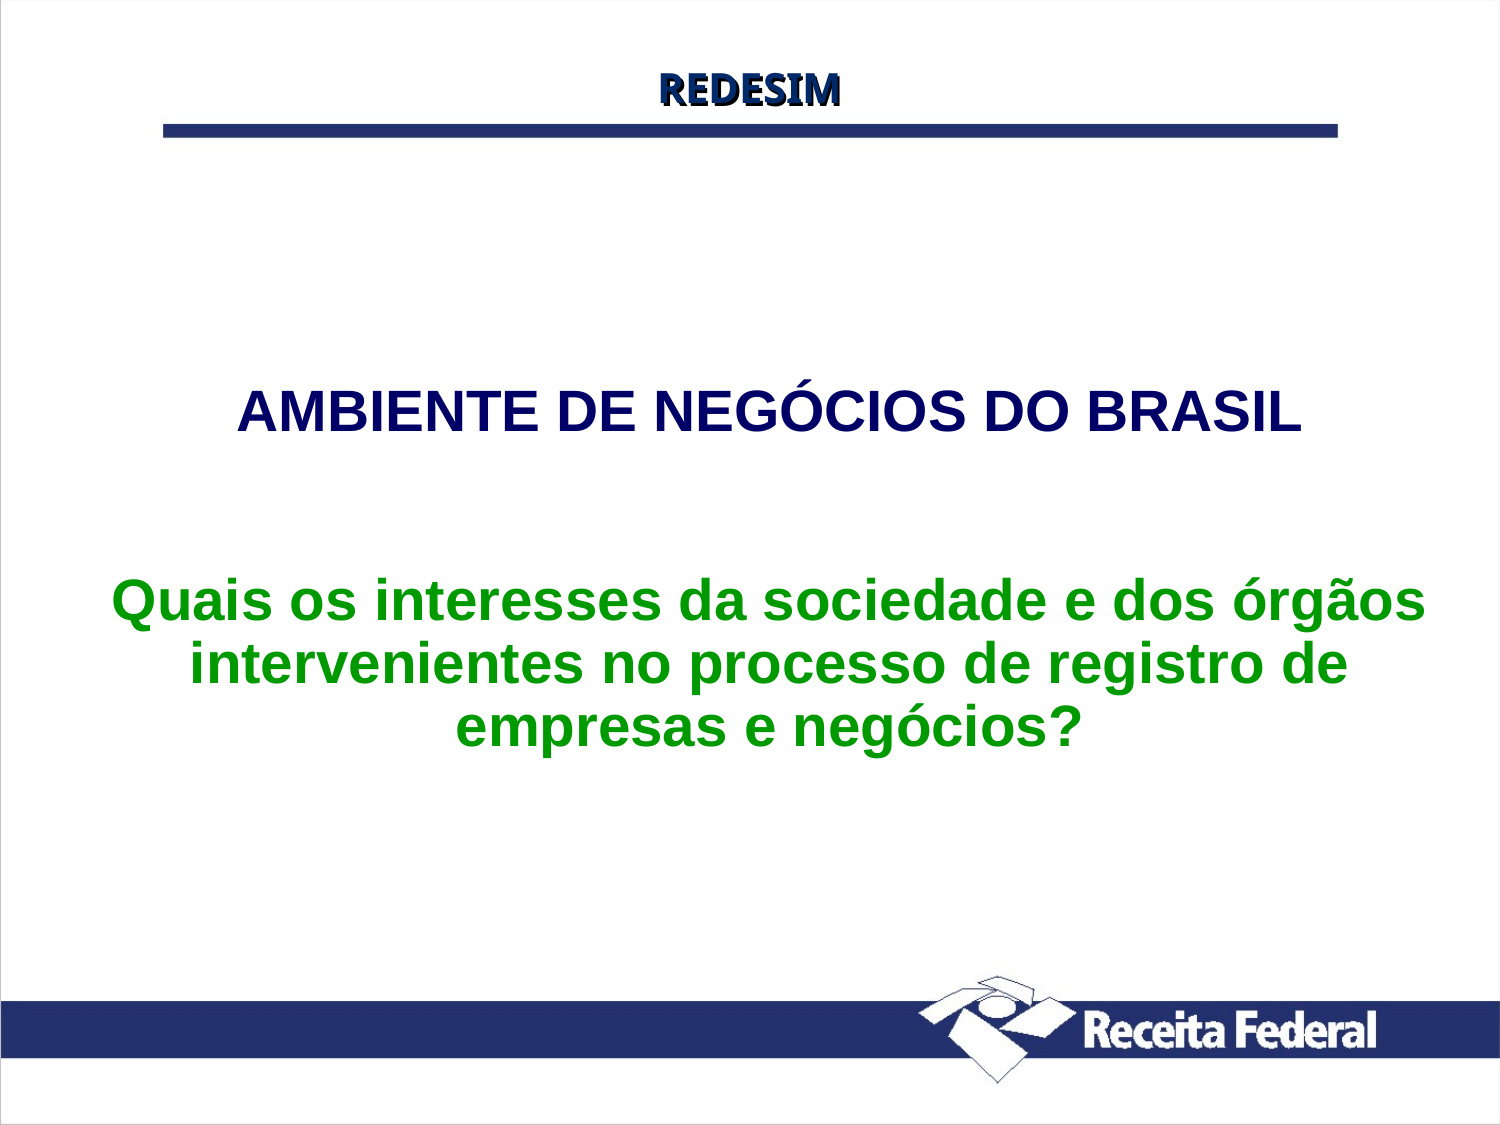

REDESIM
AMBIENTE DE NEGÓCIOS DO BRASIL
Quais os interesses da sociedade e dos órgãos intervenientes no processo de registro de empresas e negócios?